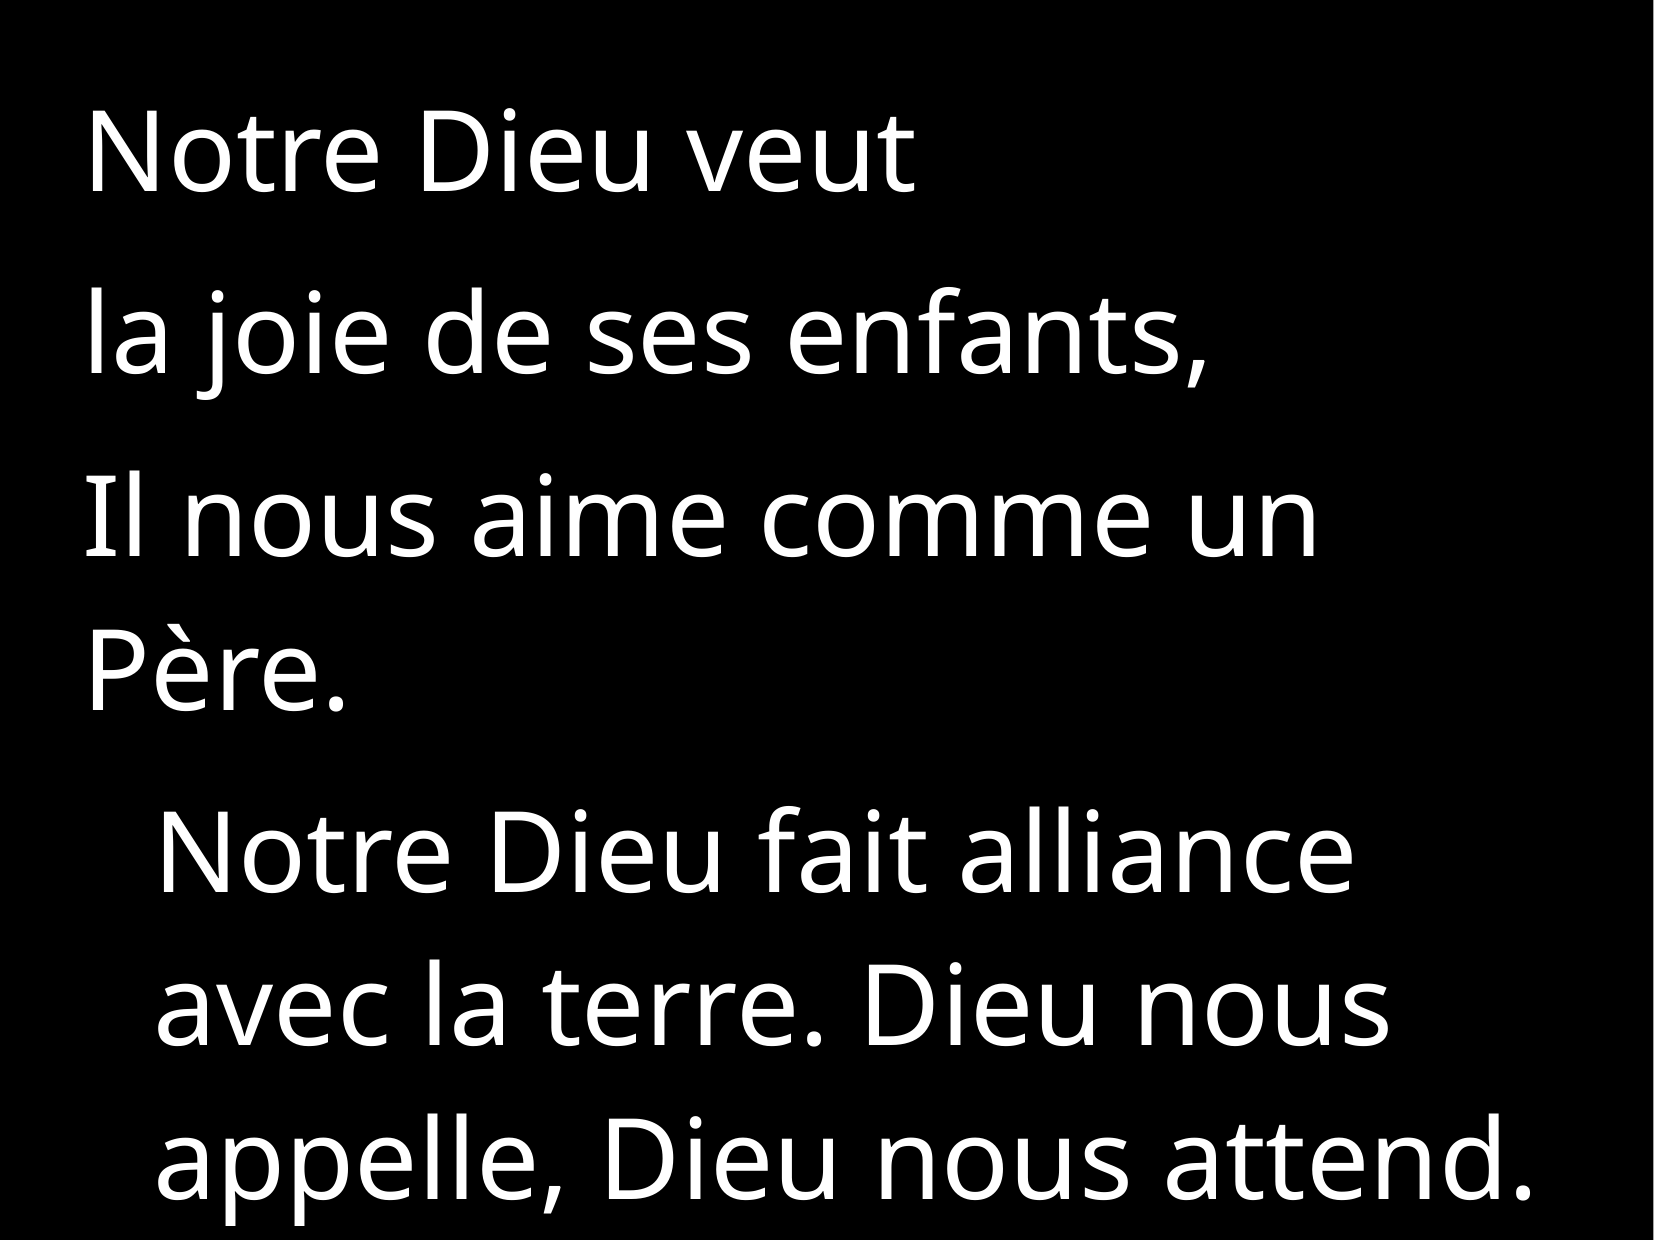

# Notre Dieu veut
la joie de ses enfants,
Il nous aime comme un Père.
Notre Dieu fait alliance avec la terre. Dieu nous appelle, Dieu nous attend.